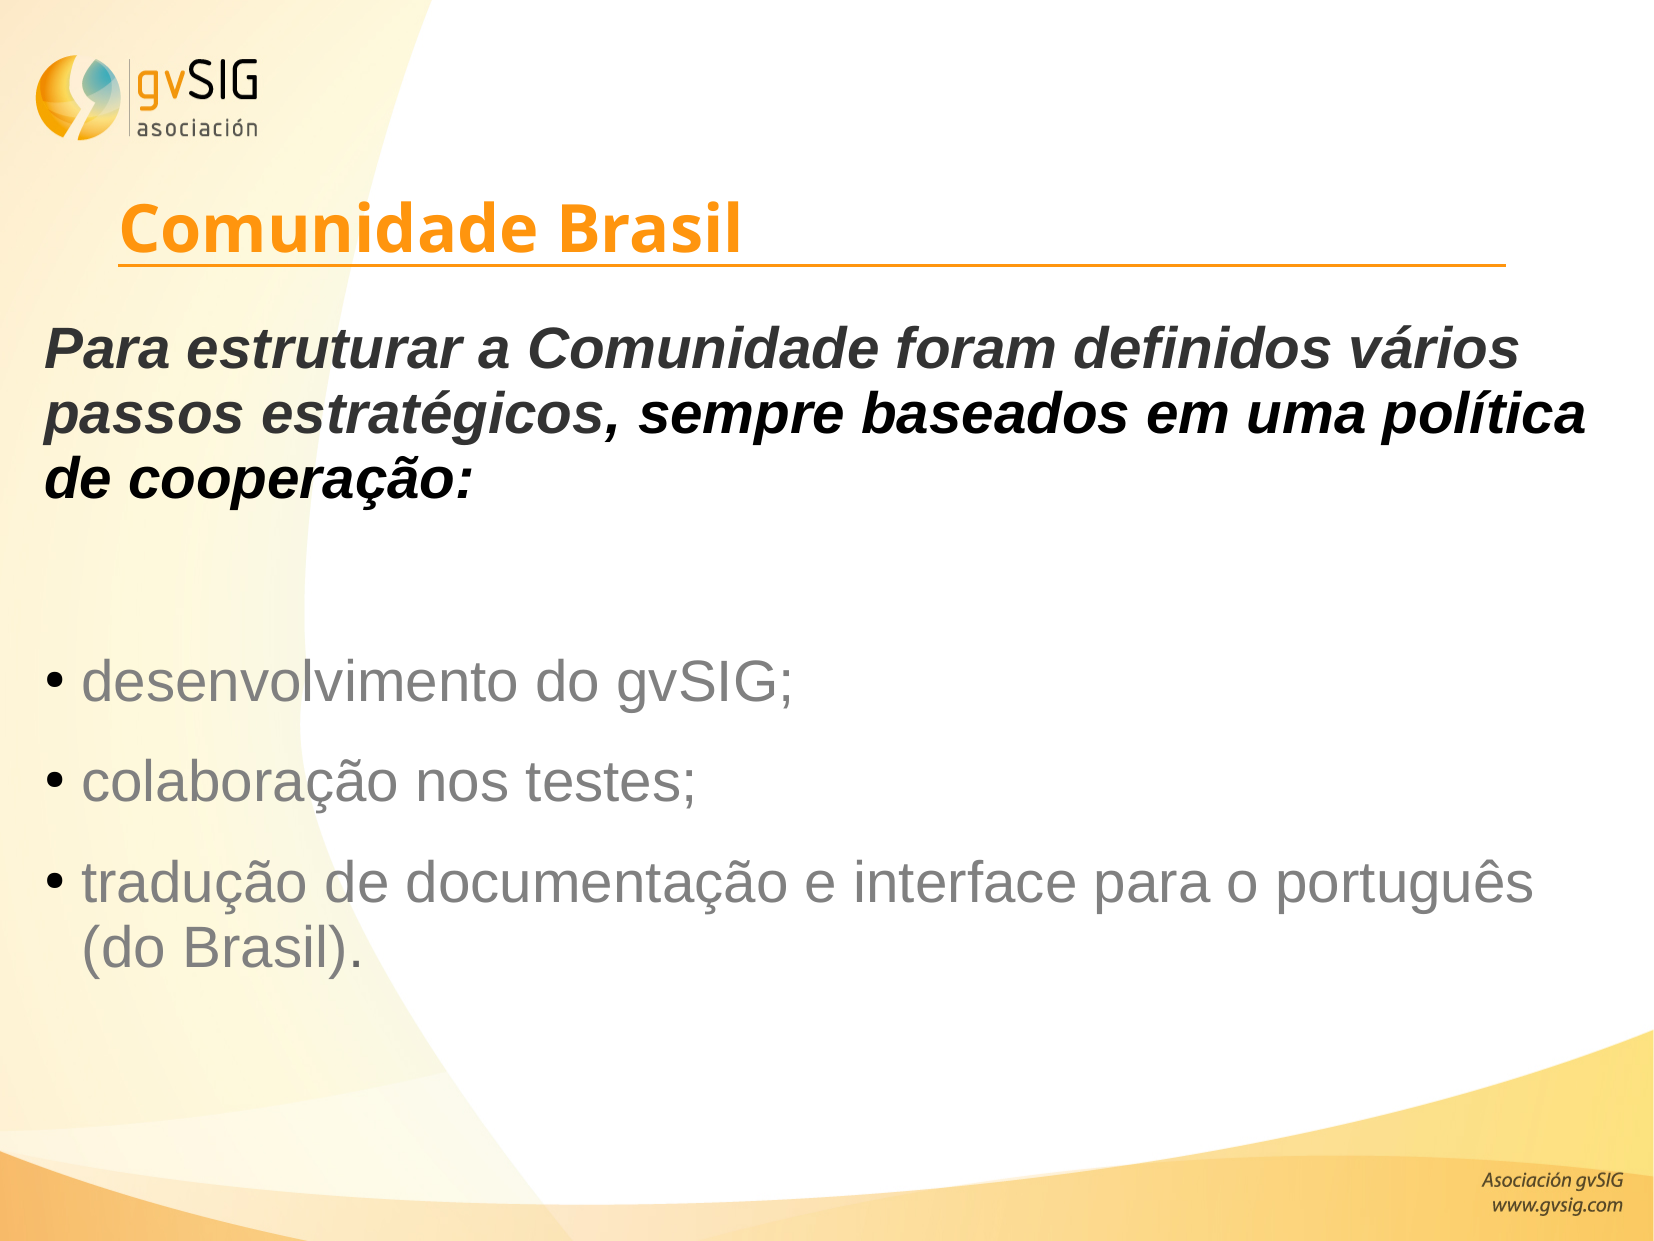

# Comunidade Brasil
Para estruturar a Comunidade foram definidos vários passos estratégicos, sempre baseados em uma política de cooperação:
 desenvolvimento do gvSIG;
 colaboração nos testes;
 tradução de documentação e interface para o português (do Brasil).